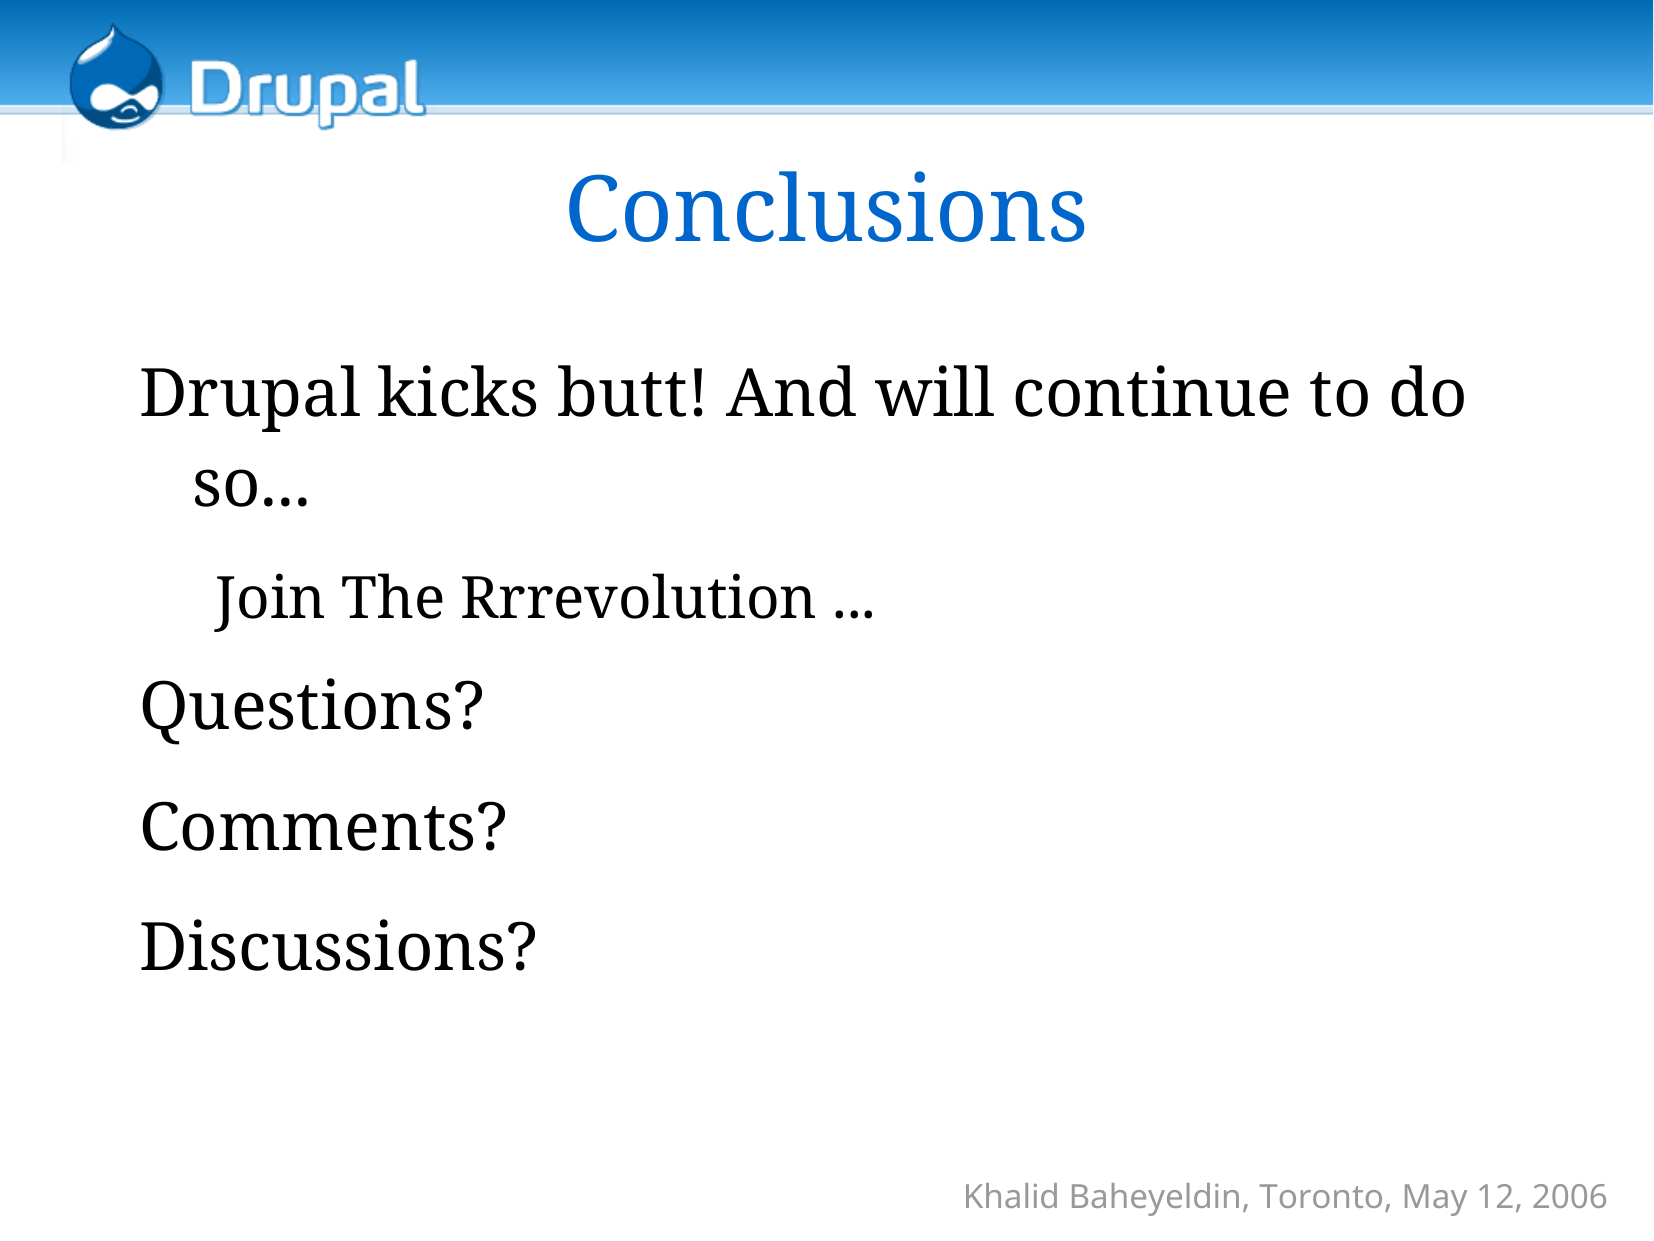

# Conclusions
Drupal kicks butt! And will continue to do so...
Join The Rrrevolution ...
Questions?
Comments?
Discussions?